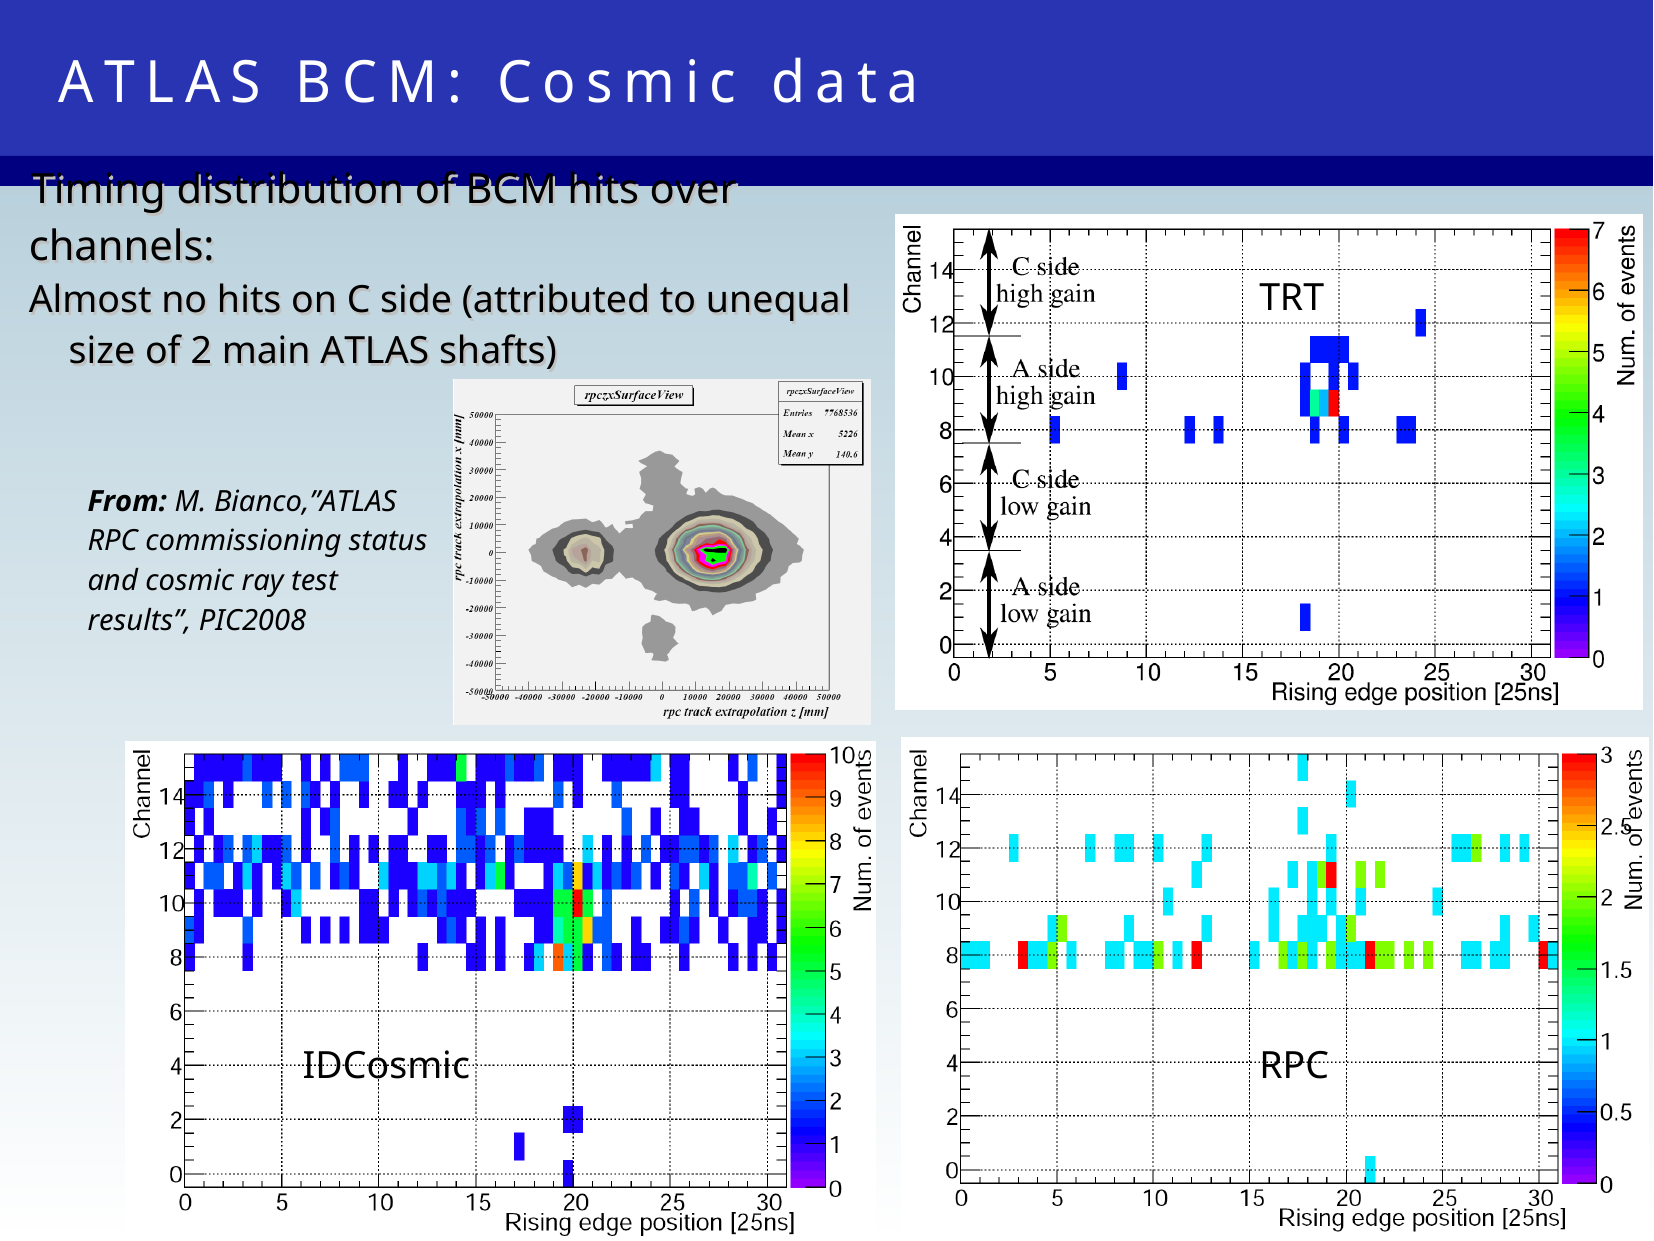

# ATLAS BCM: Cosmic data
Timing distribution of BCM hits over channels:
Almost no hits on C side (attributed to unequal size of 2 main ATLAS shafts)
TRT
From: M. Bianco,”ATLAS RPC commissioning status and cosmic ray test results”, PIC2008
IDCosmic
RPC
15